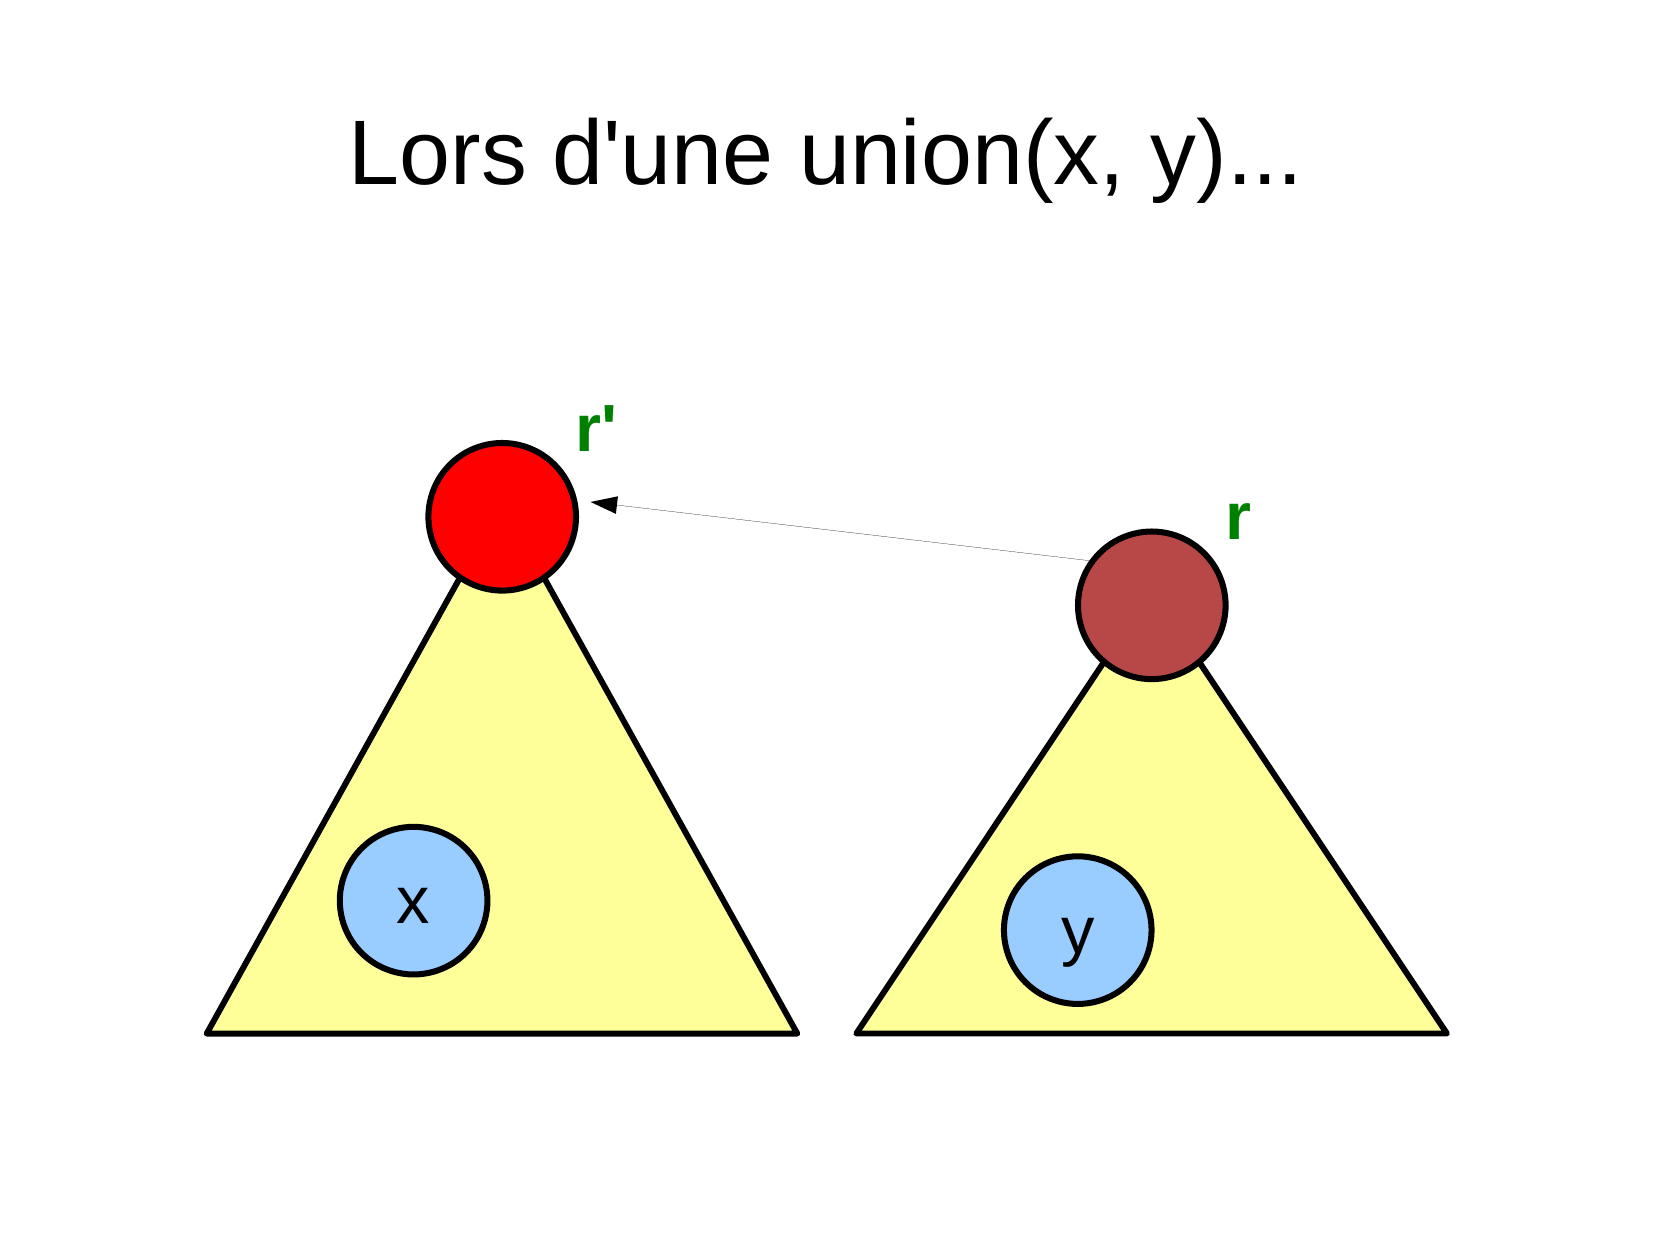

# Lors d'une union(x, y)...
r'
r
x
y